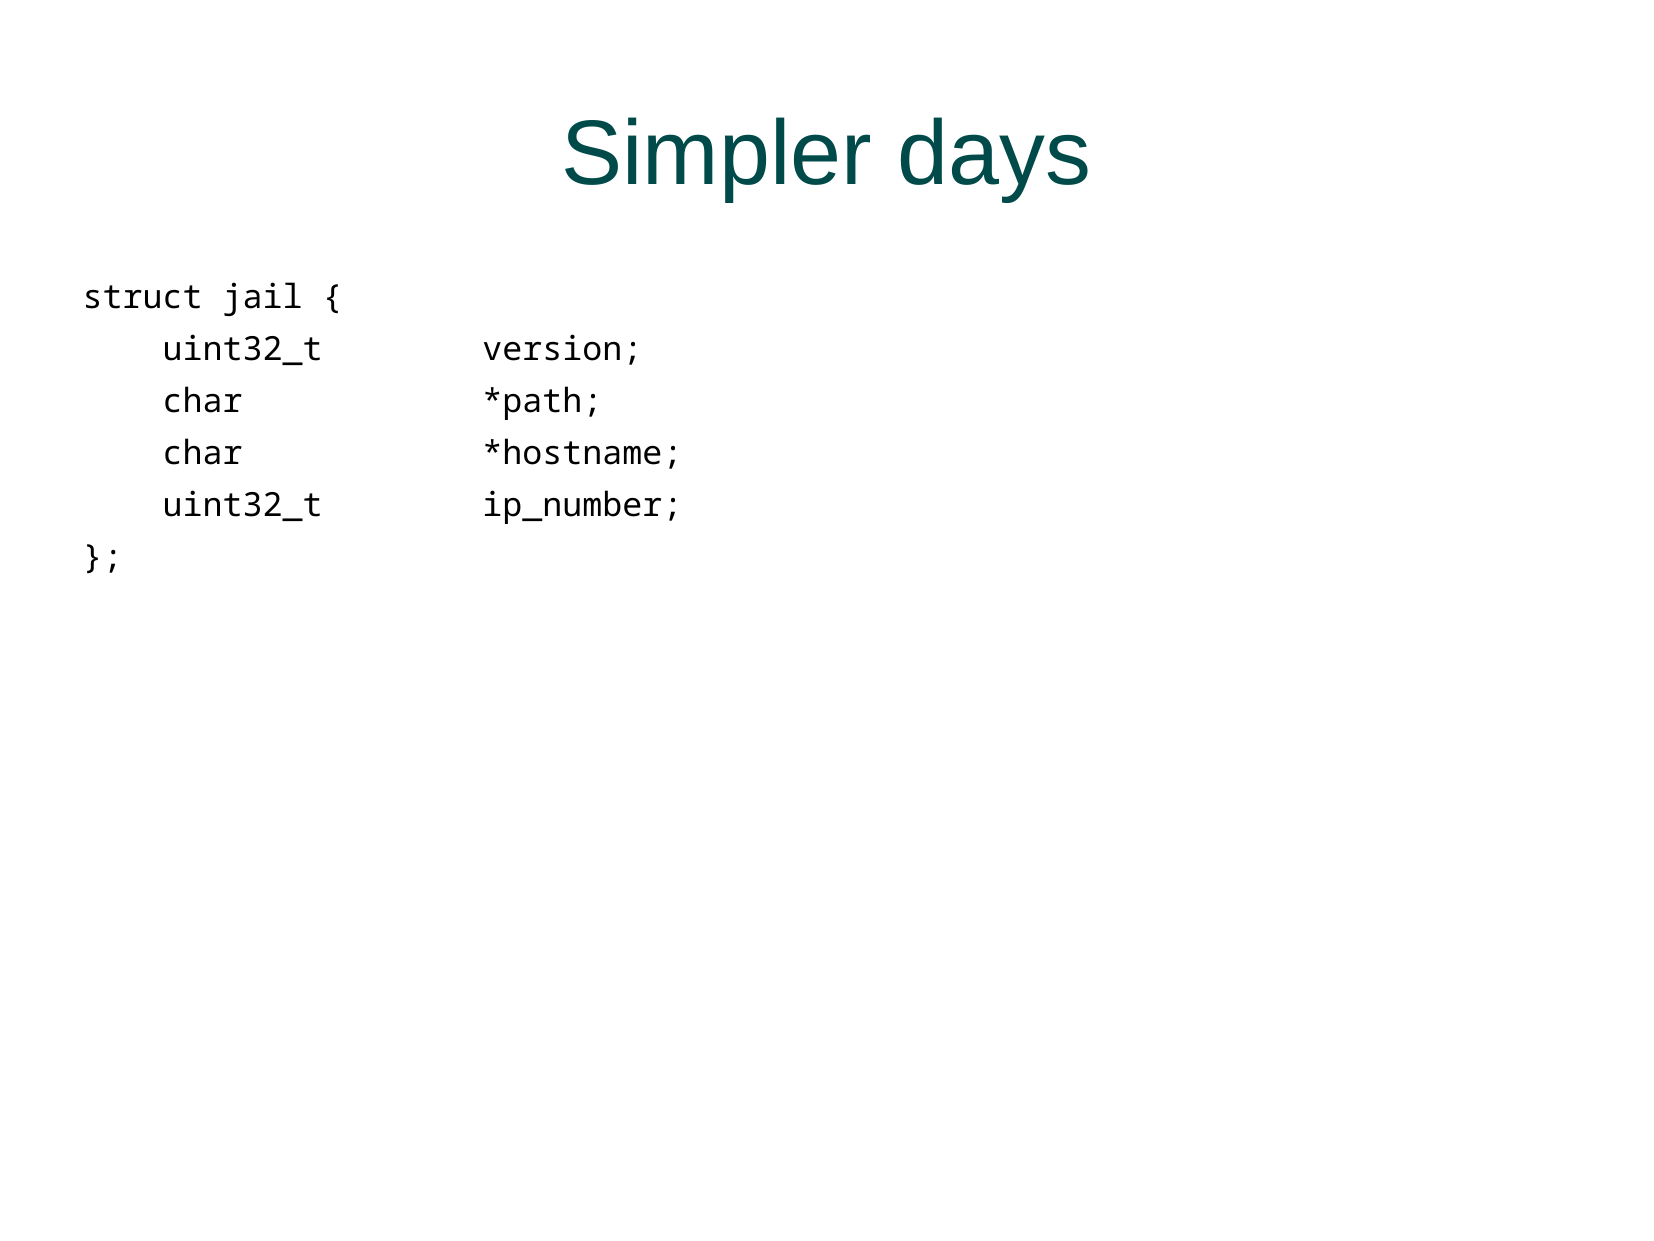

# Simpler days
struct jail {
 uint32_t version;
 char *path;
 char *hostname;
 uint32_t ip_number;
};